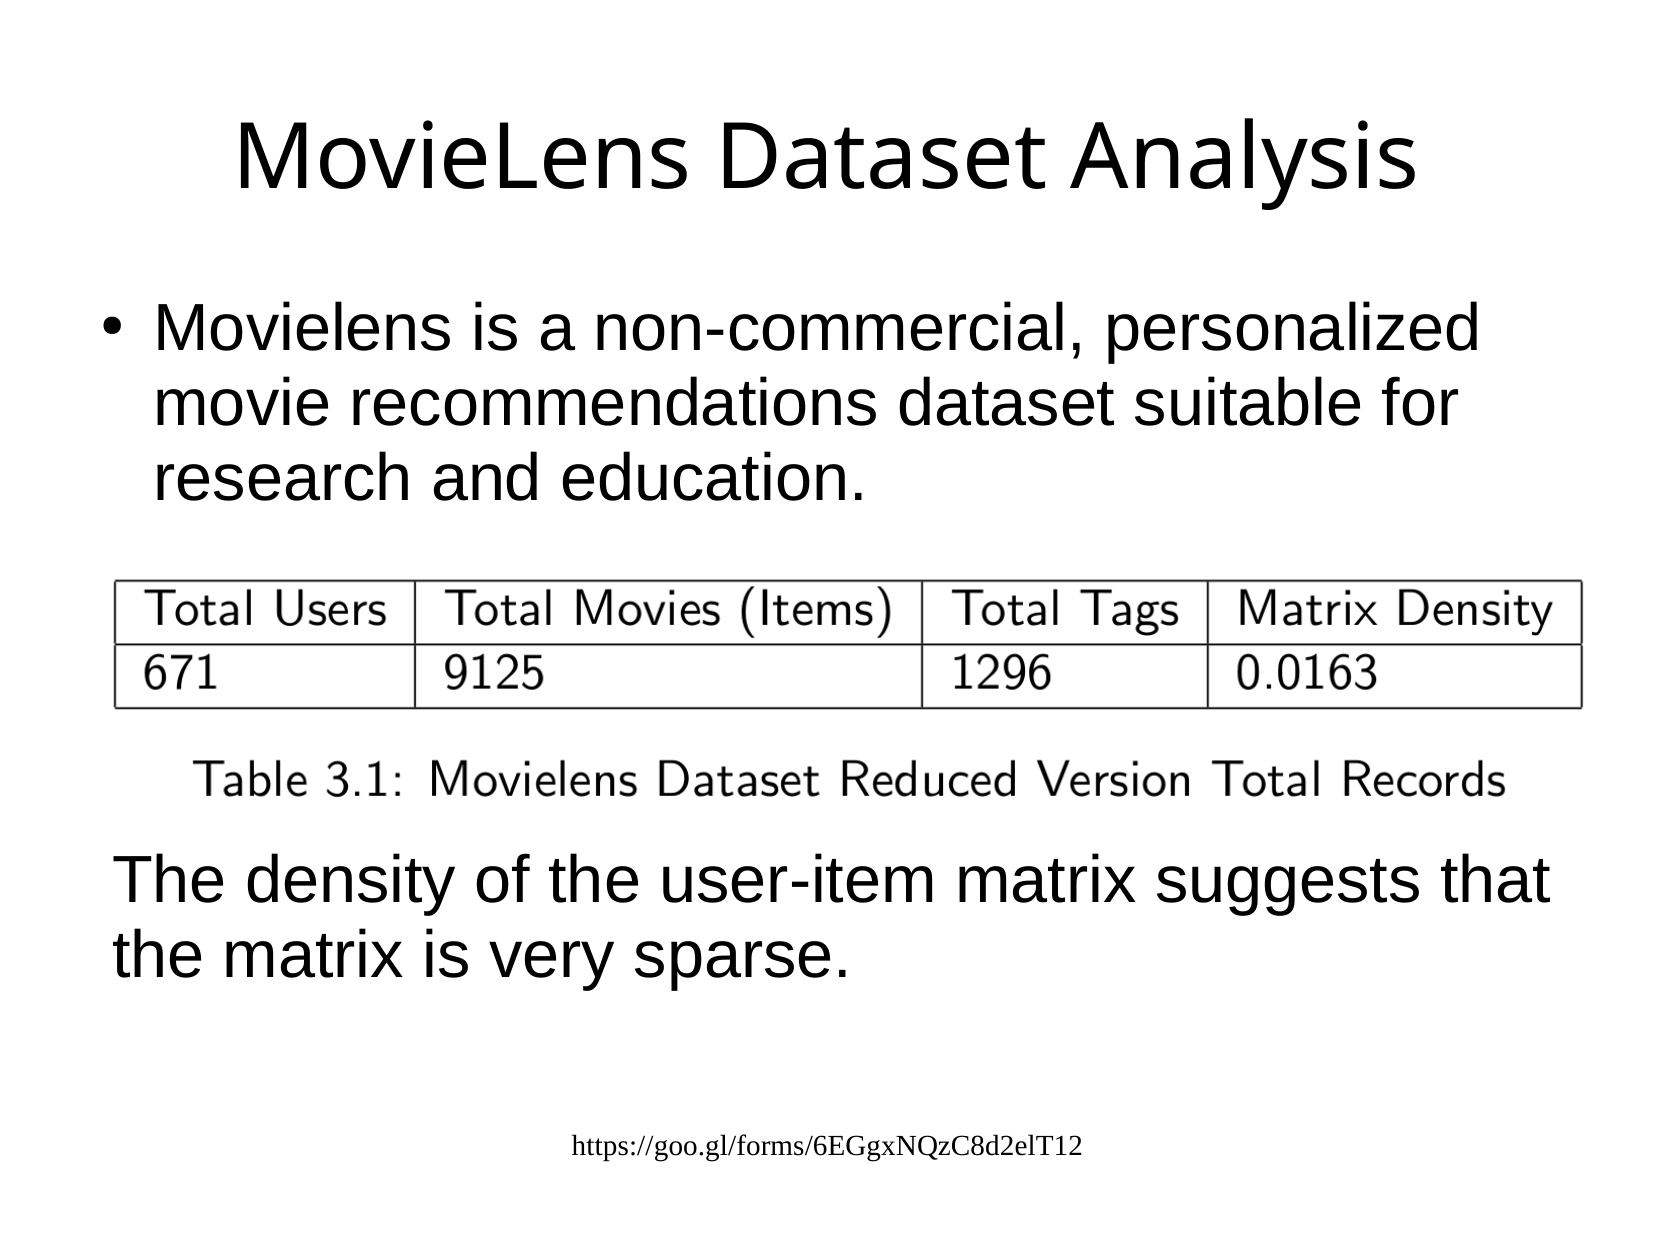

# MovieLens Dataset Analysis
Movielens is a non-commercial, personalized movie recommendations dataset suitable for research and education.
The density of the user-item matrix suggests that the matrix is very sparse.
https://goo.gl/forms/6EGgxNQzC8d2elT12